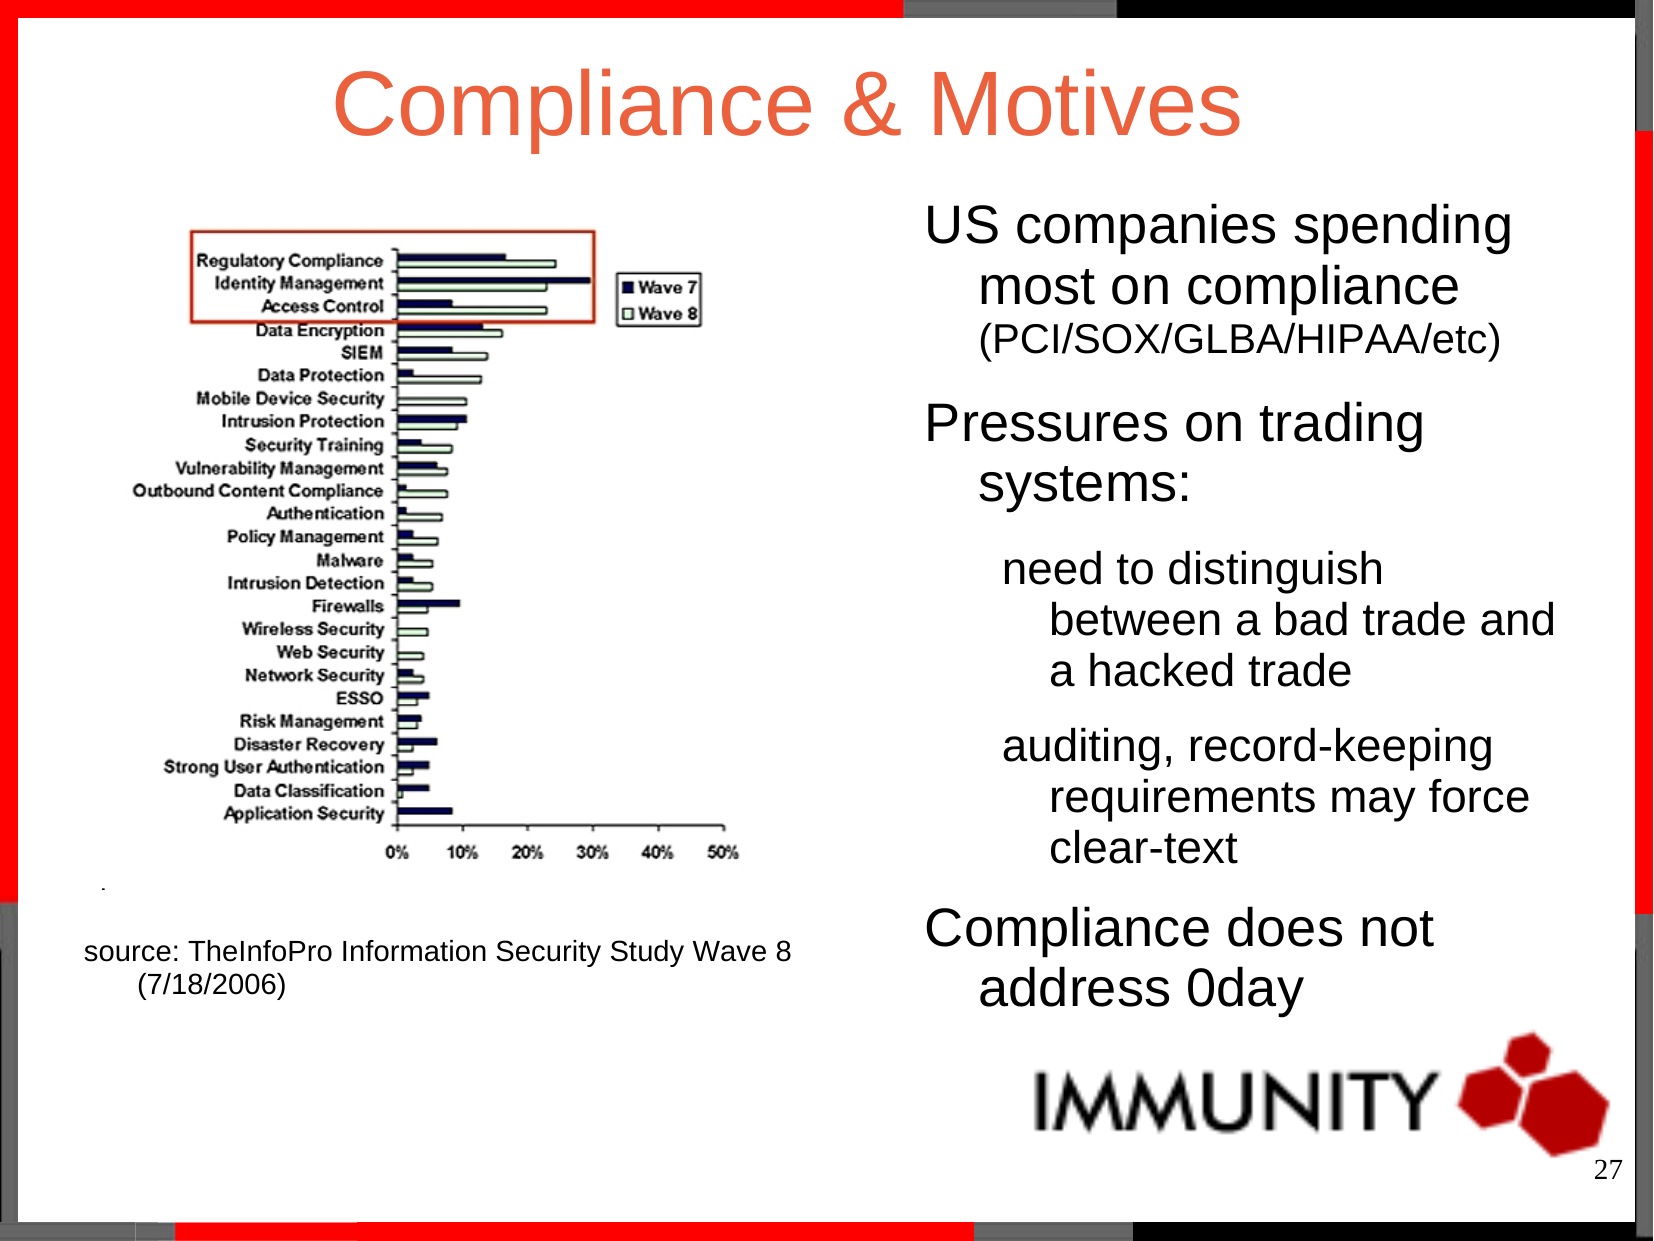

# Compliance & Motives
US companies spending most on compliance (PCI/SOX/GLBA/HIPAA/etc)
Pressures on trading systems:
need to distinguish between a bad trade and a hacked trade
auditing, record-keeping requirements may force clear-text
Compliance does not address 0day
source: TheInfoPro Information Security Study Wave 8 (7/18/2006)